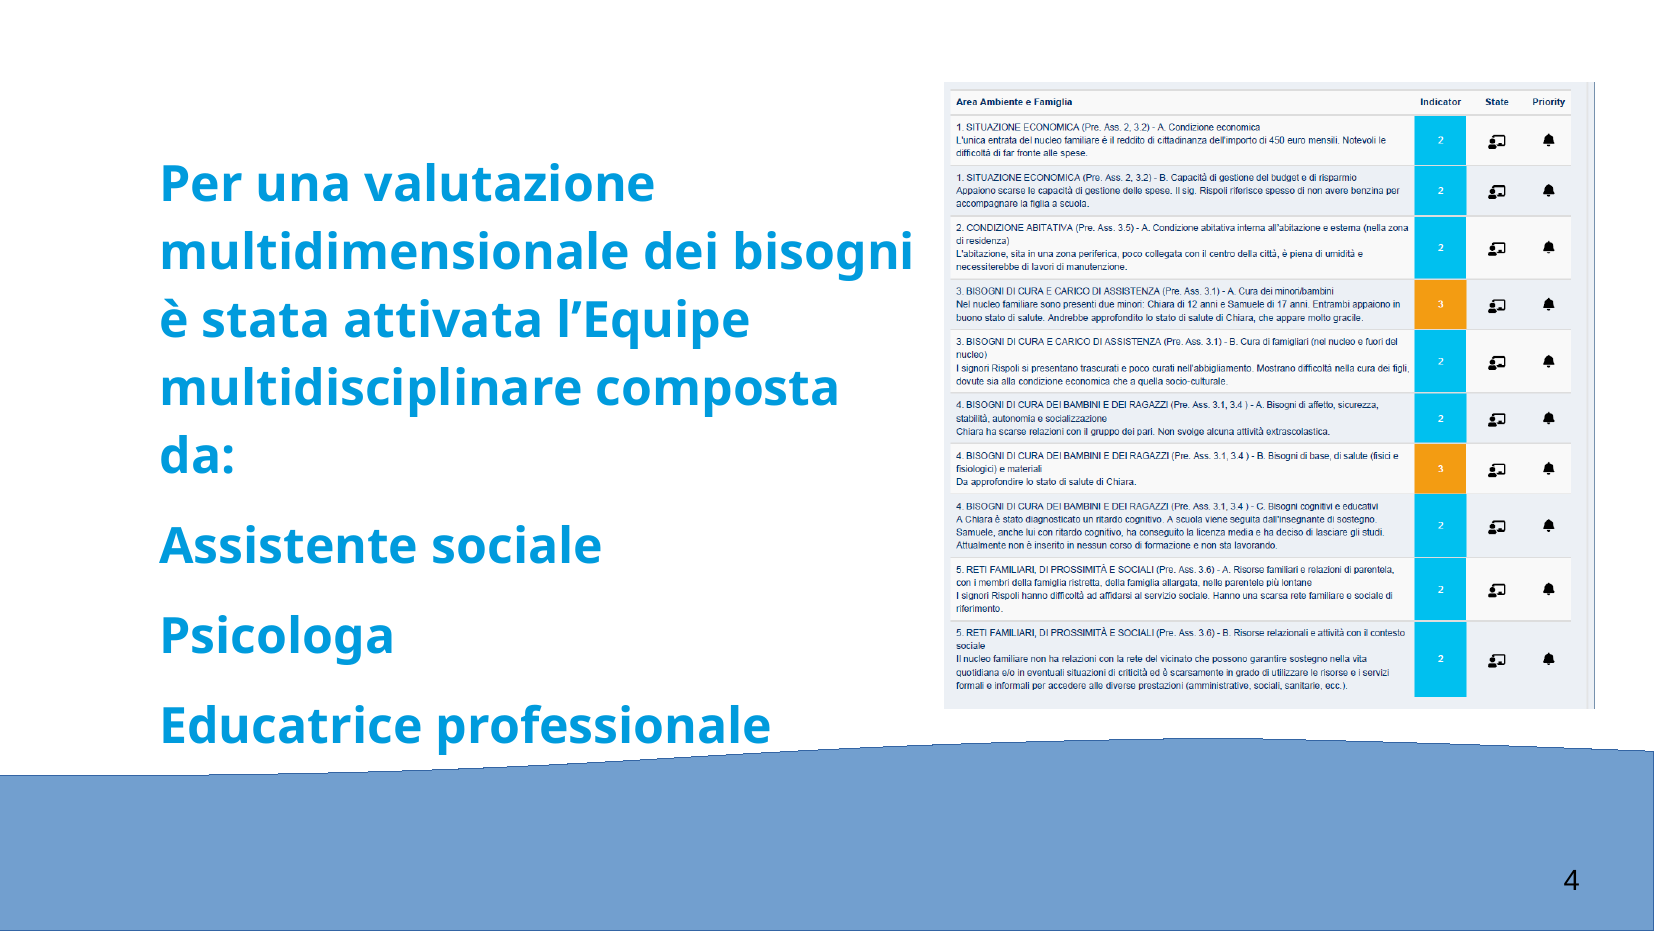

# Per una valutazione multidimensionale dei bisogni è stata attivata l’Equipe multidisciplinare composta da:
Assistente sociale
Psicologa
Educatrice professionale